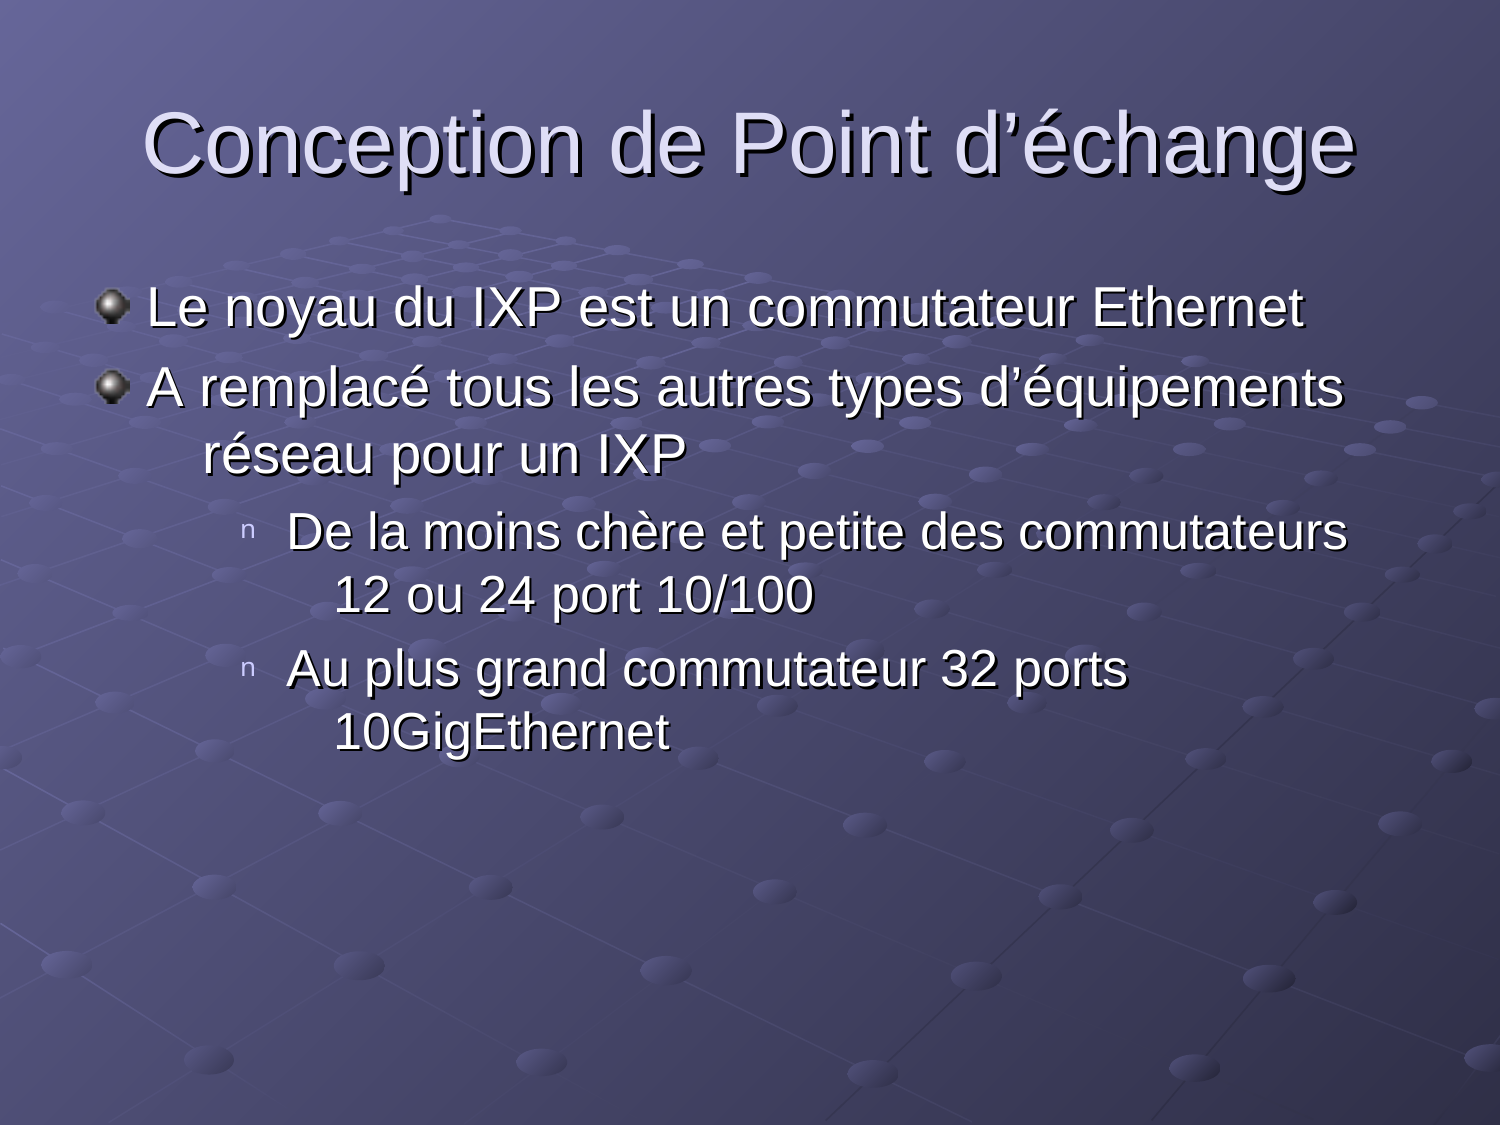

# Conception de Point d’échange
Le noyau du IXP est un commutateur Ethernet
A remplacé tous les autres types d’équipements réseau pour un IXP
De la moins chère et petite des commutateurs 12 ou 24 port 10/100
Au plus grand commutateur 32 ports 10GigEthernet